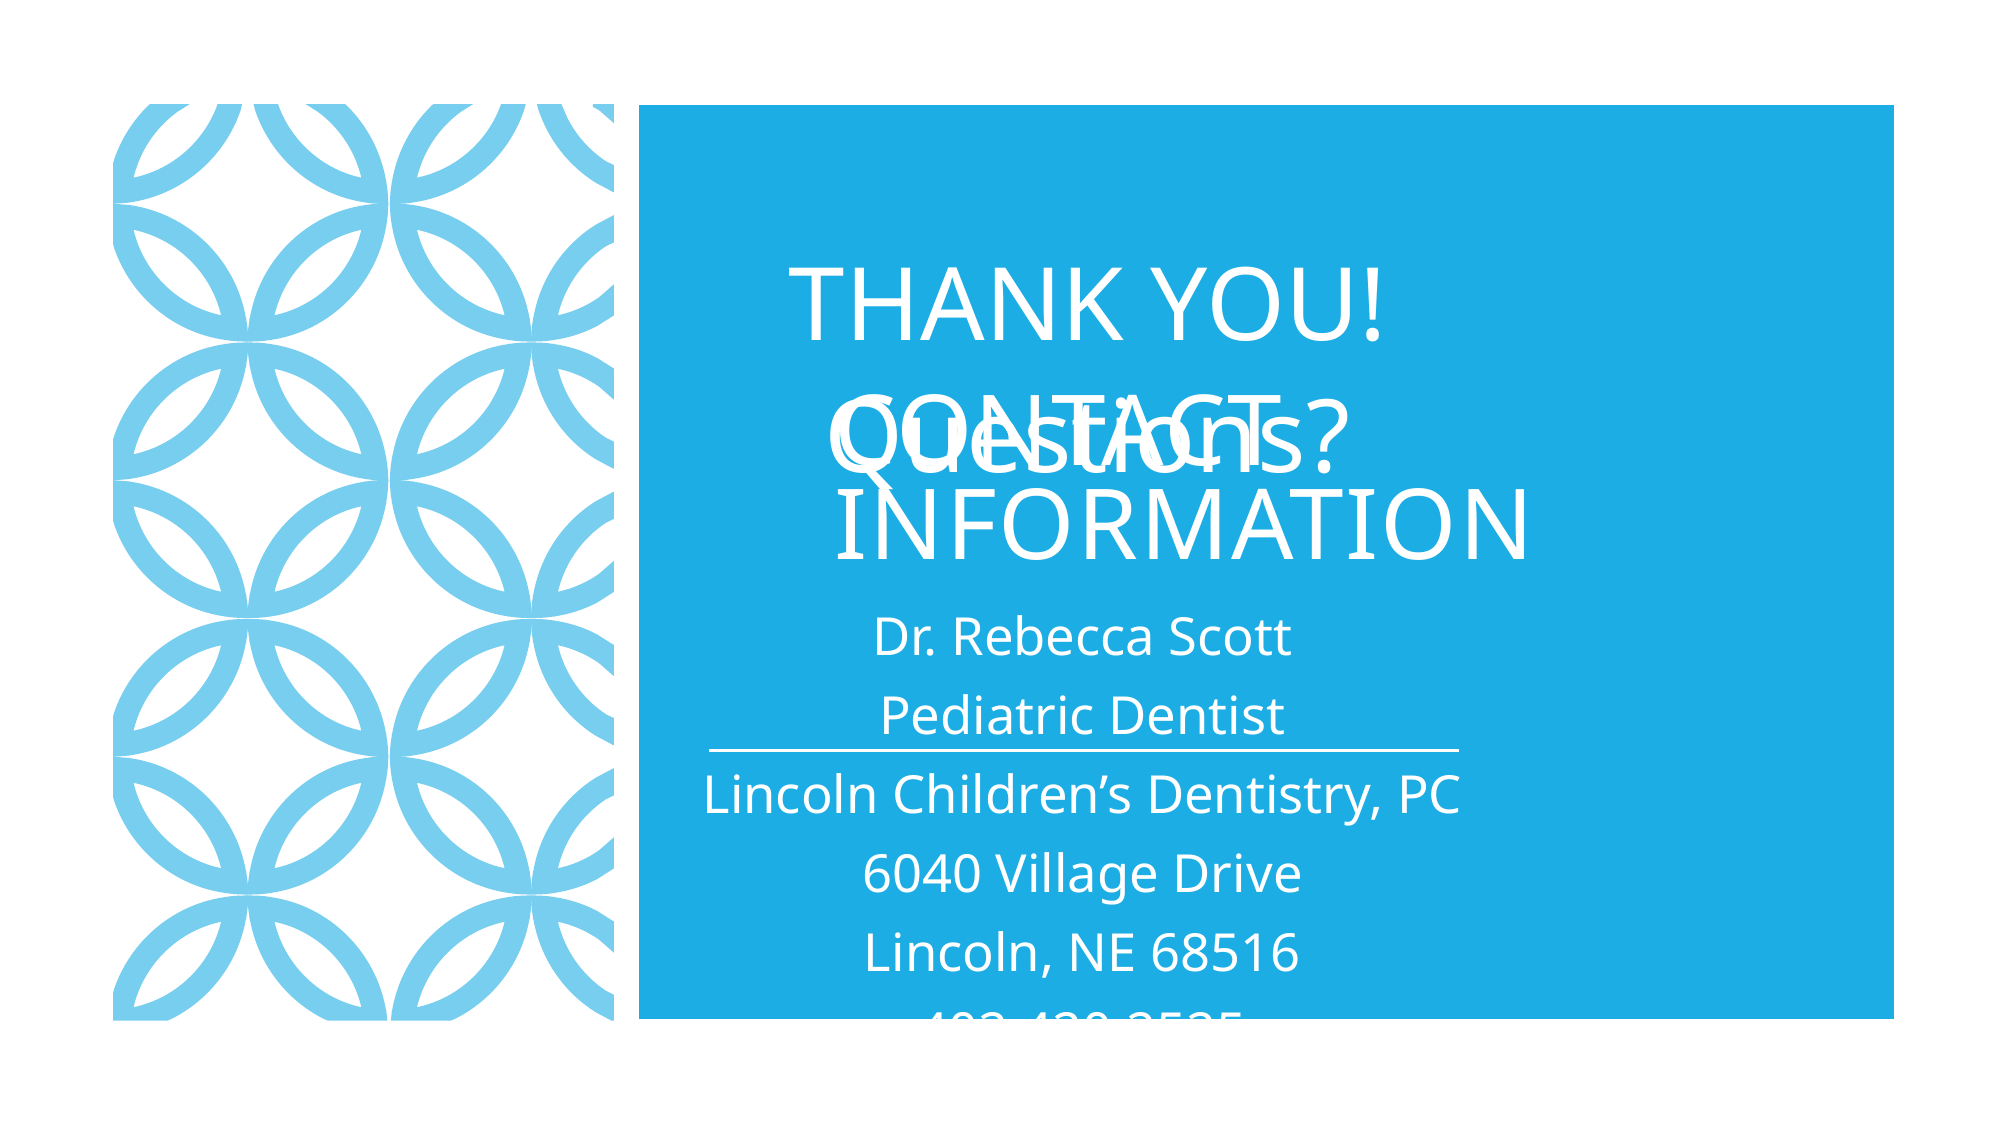

THANK YOU!
Questions?
Dr. Rebecca Scott
Pediatric Dentist
Lincoln Children’s Dentistry, PC
6040 Village Drive
Lincoln, NE 68516
402.420.2525
www.lincolnchildrensdentistry.com
# Contact information